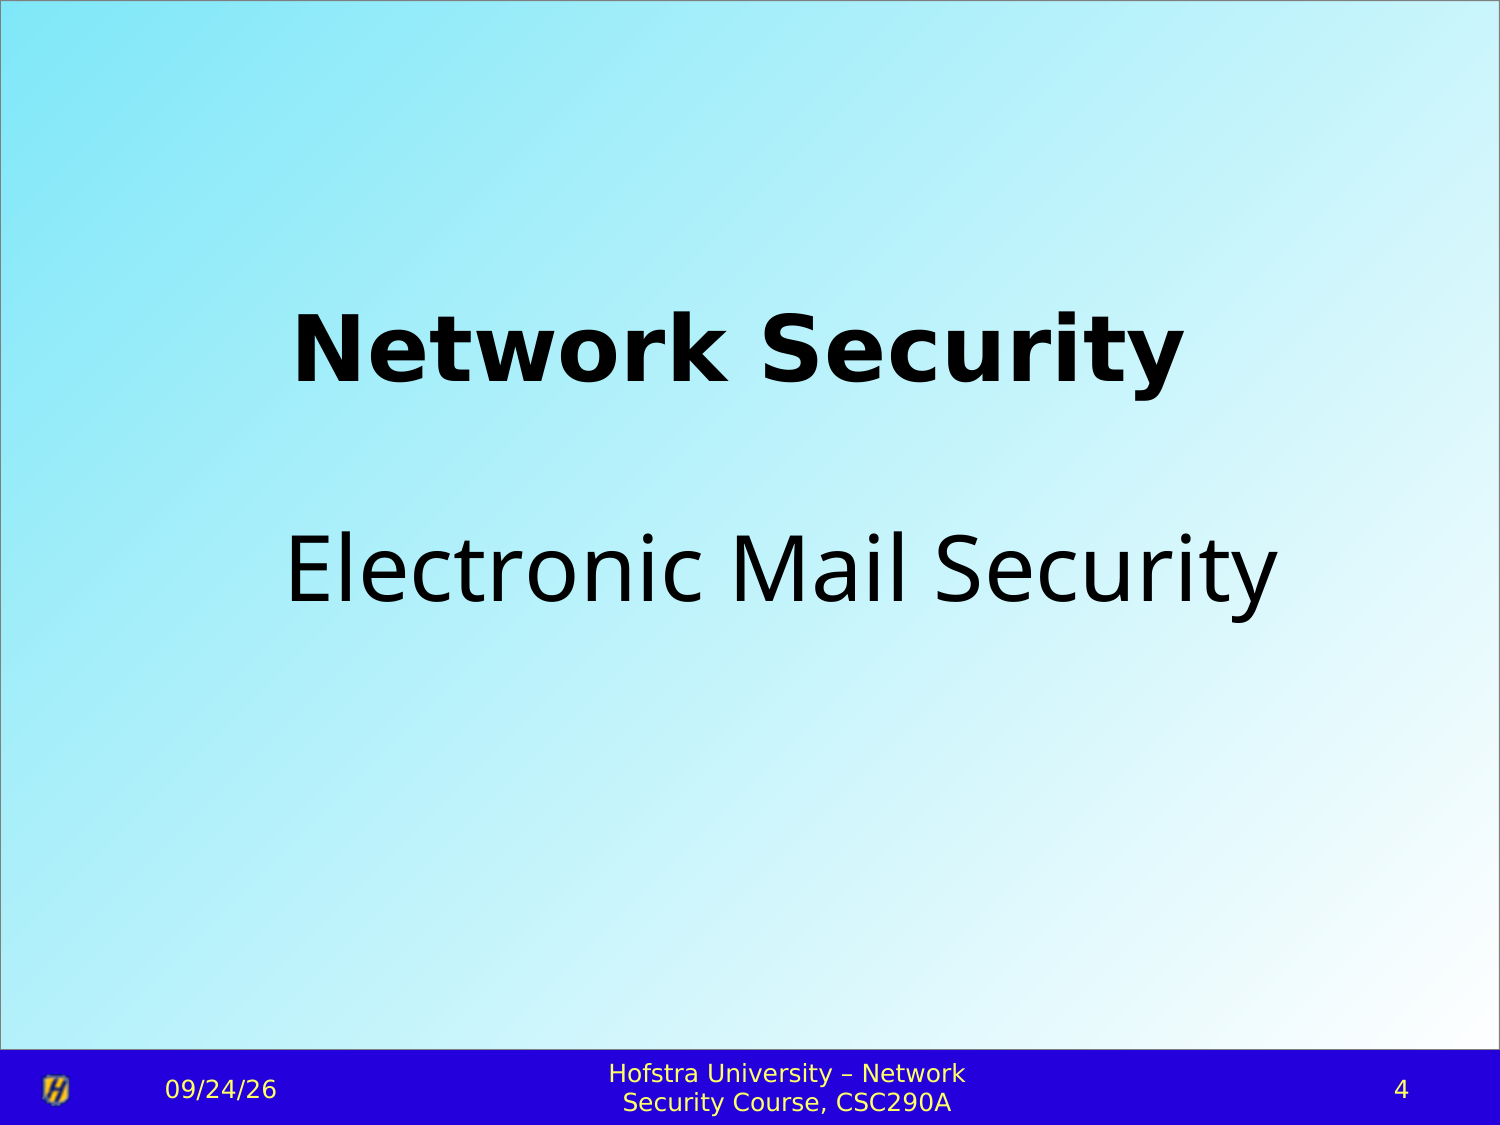

# Network Security
Electronic Mail Security
4